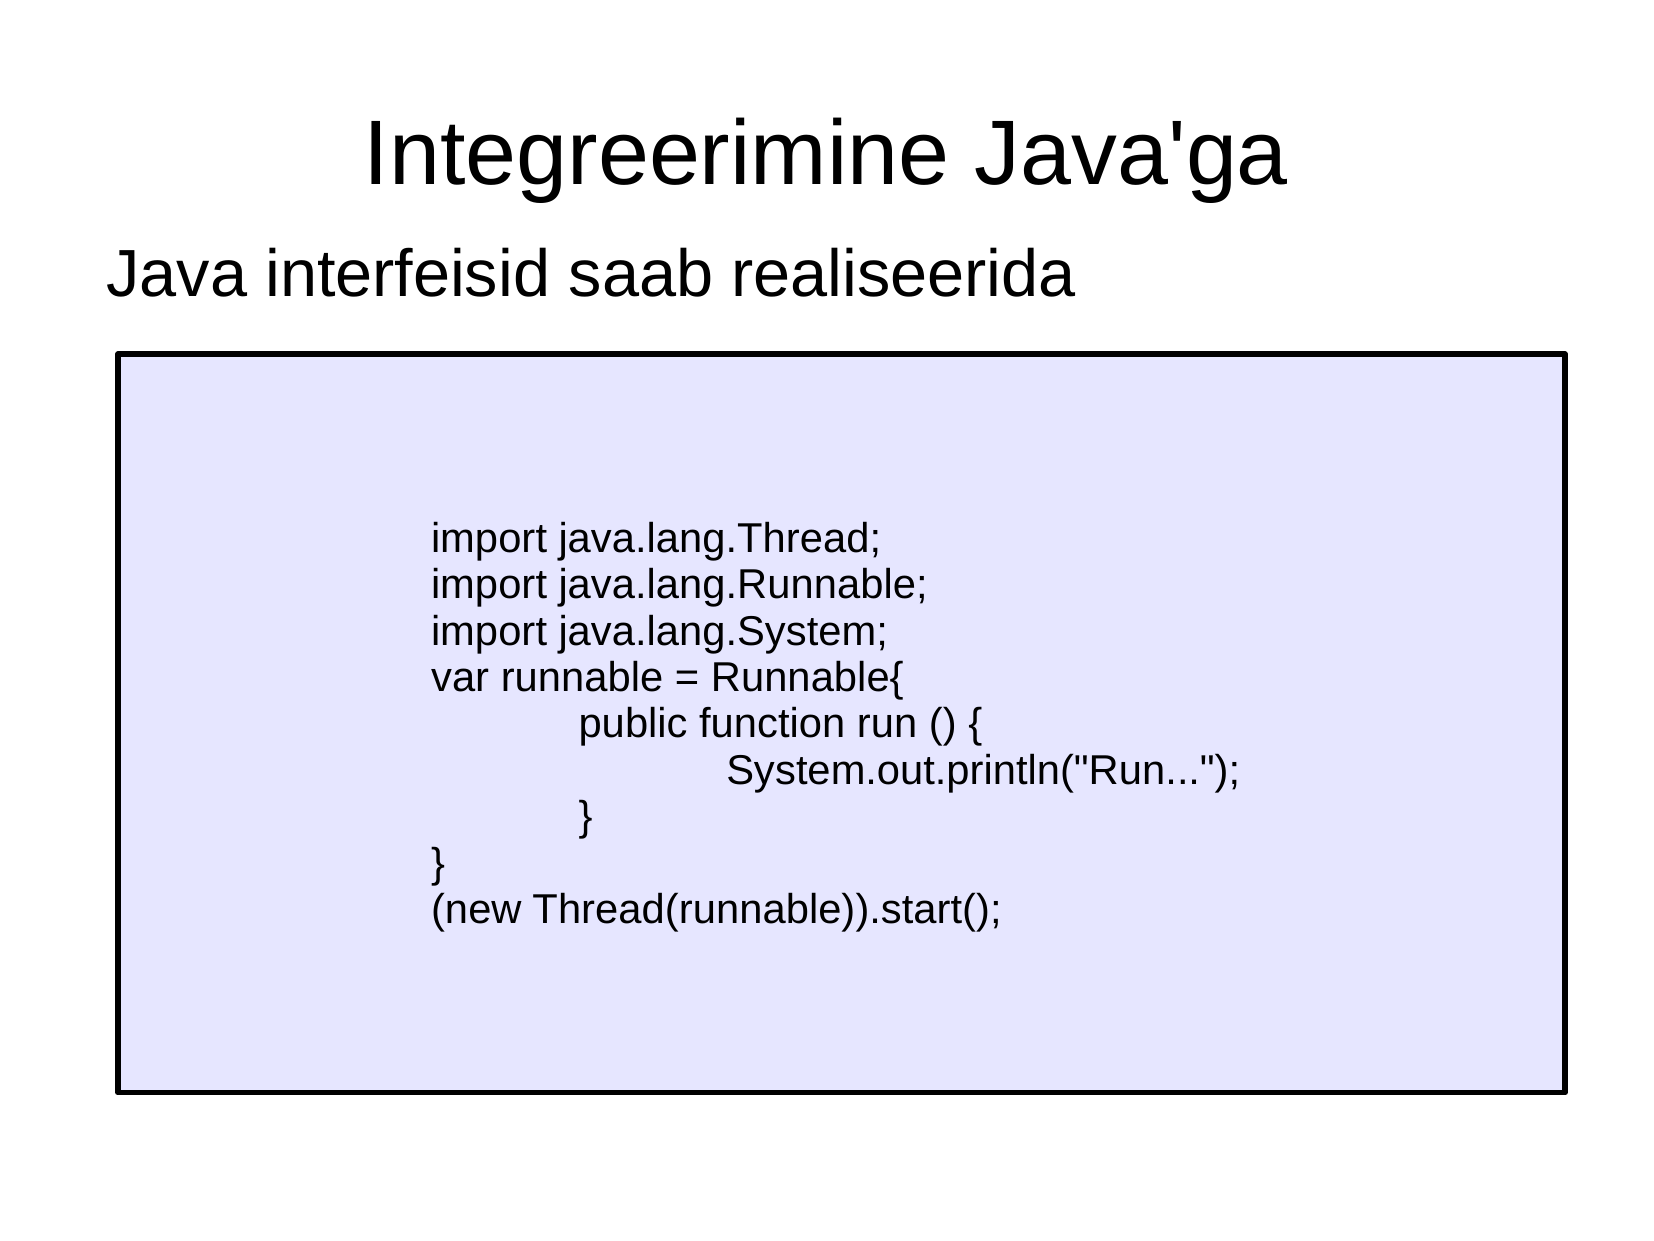

# Integreerimine Java'ga
Java interfeisid saab realiseerida
import java.lang.Thread;
import java.lang.Runnable;
import java.lang.System;
var runnable = Runnable{
		public function run () {
				System.out.println("Run...");
		}
}
(new Thread(runnable)).start();